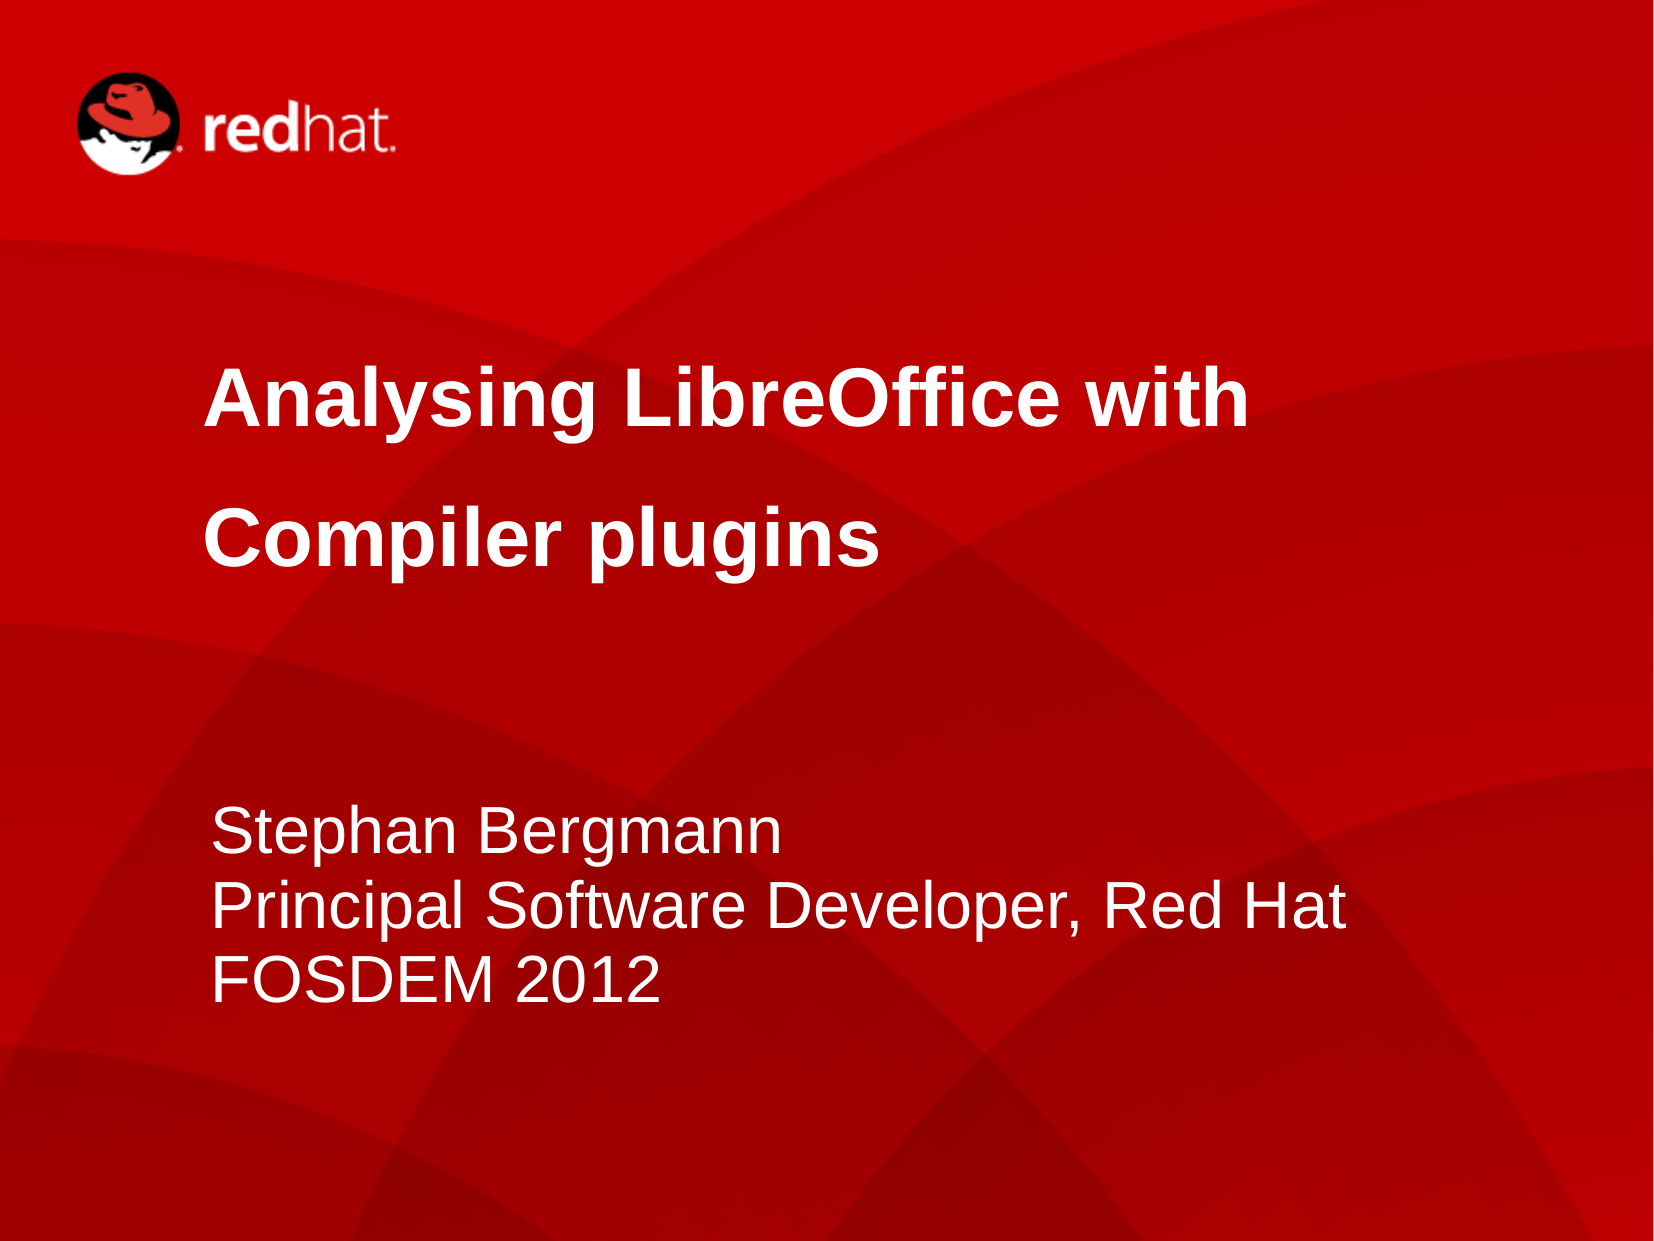

Analysing LibreOffice with Compiler plugins
Stephan Bergmann
Principal Software Developer, Red Hat
FOSDEM 2012